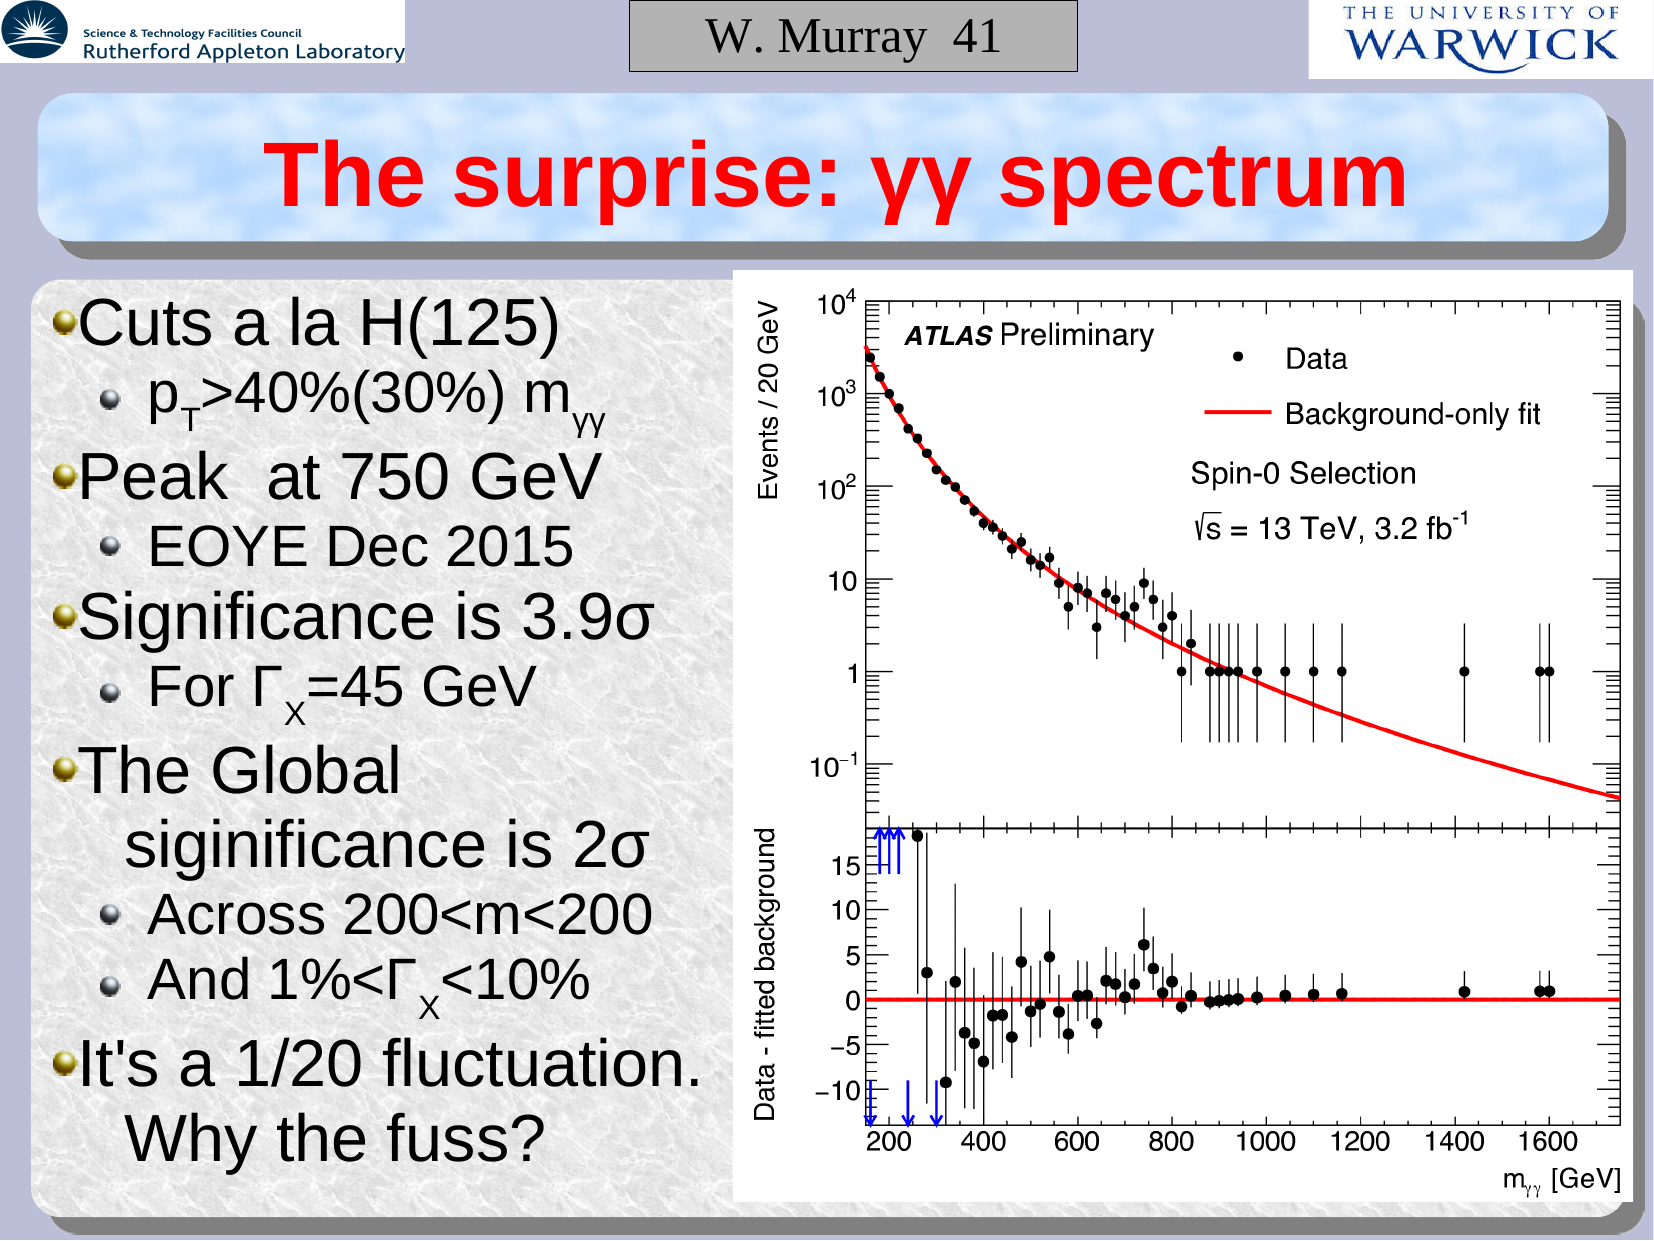

# The surprise: γγ spectrum
Cuts a la H(125)
pT>40%(30%) mγγ
Peak at 750 GeV
EOYE Dec 2015
Significance is 3.9σ
For ΓX=45 GeV
The Global siginificance is 2σ
Across 200<m<200
And 1%<ΓX<10%
It's a 1/20 fluctuation. Why the fuss?